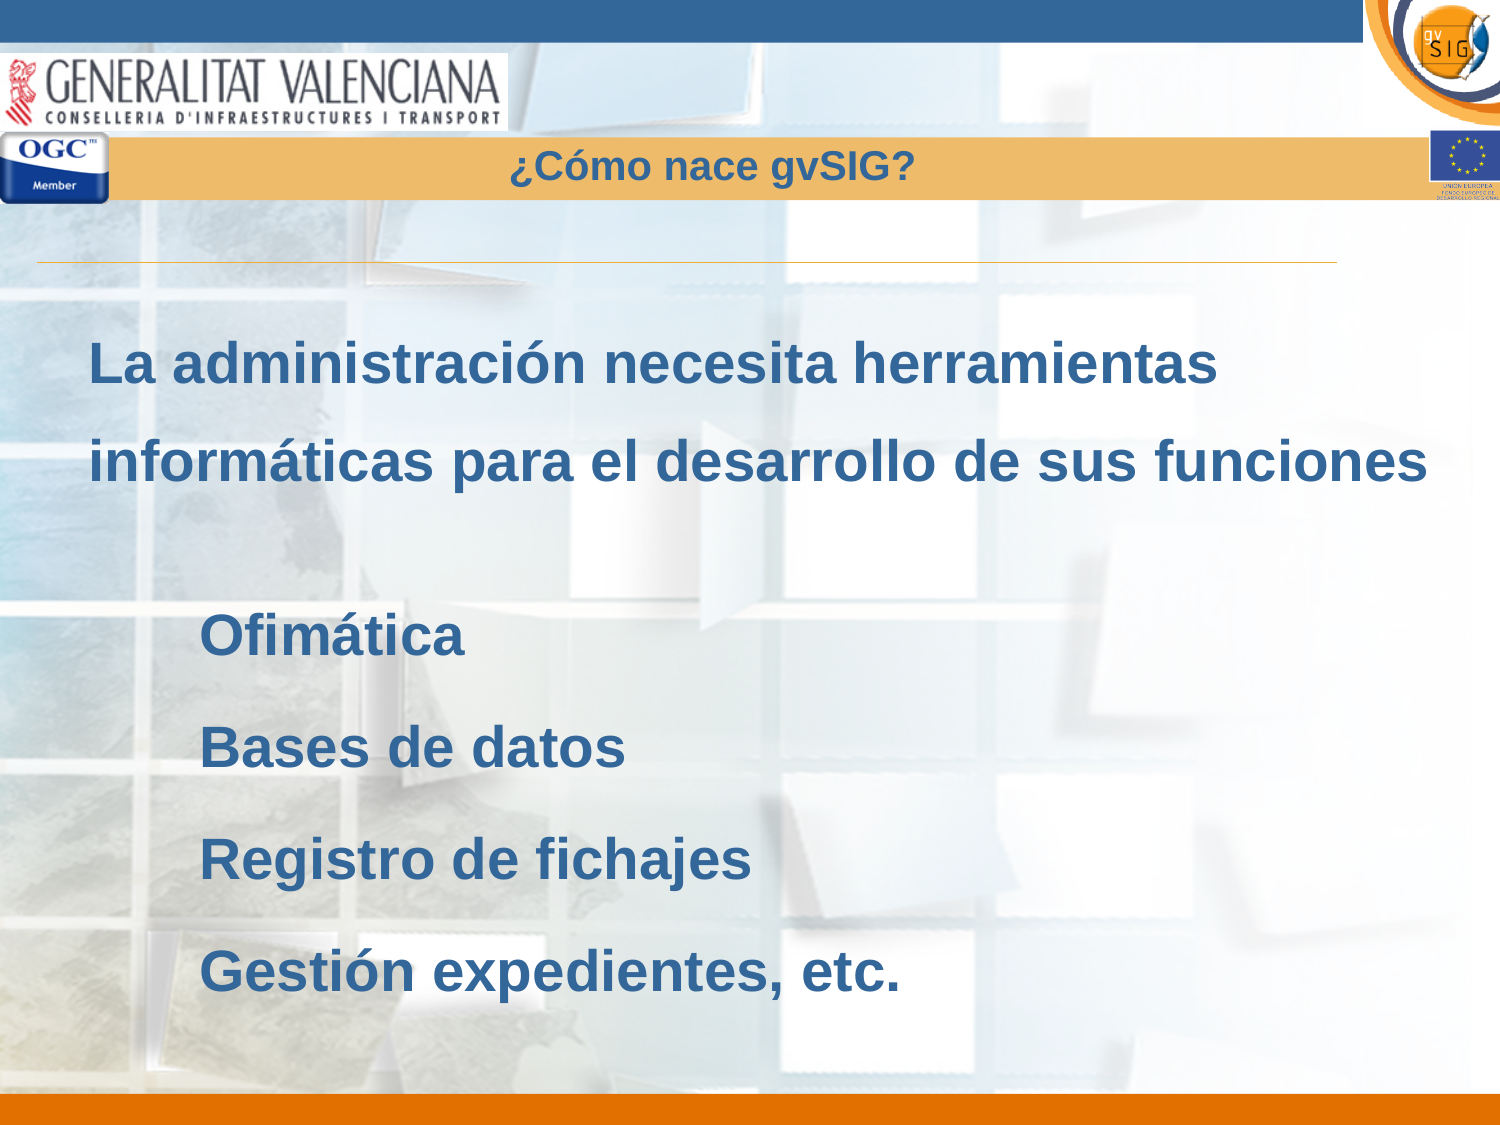

¿Cómo nace gvSIG?
# La administración necesita herramientas informáticas para el desarrollo de sus funciones
 Ofimática
 Bases de datos
 Registro de fichajes
 Gestión expedientes, etc.